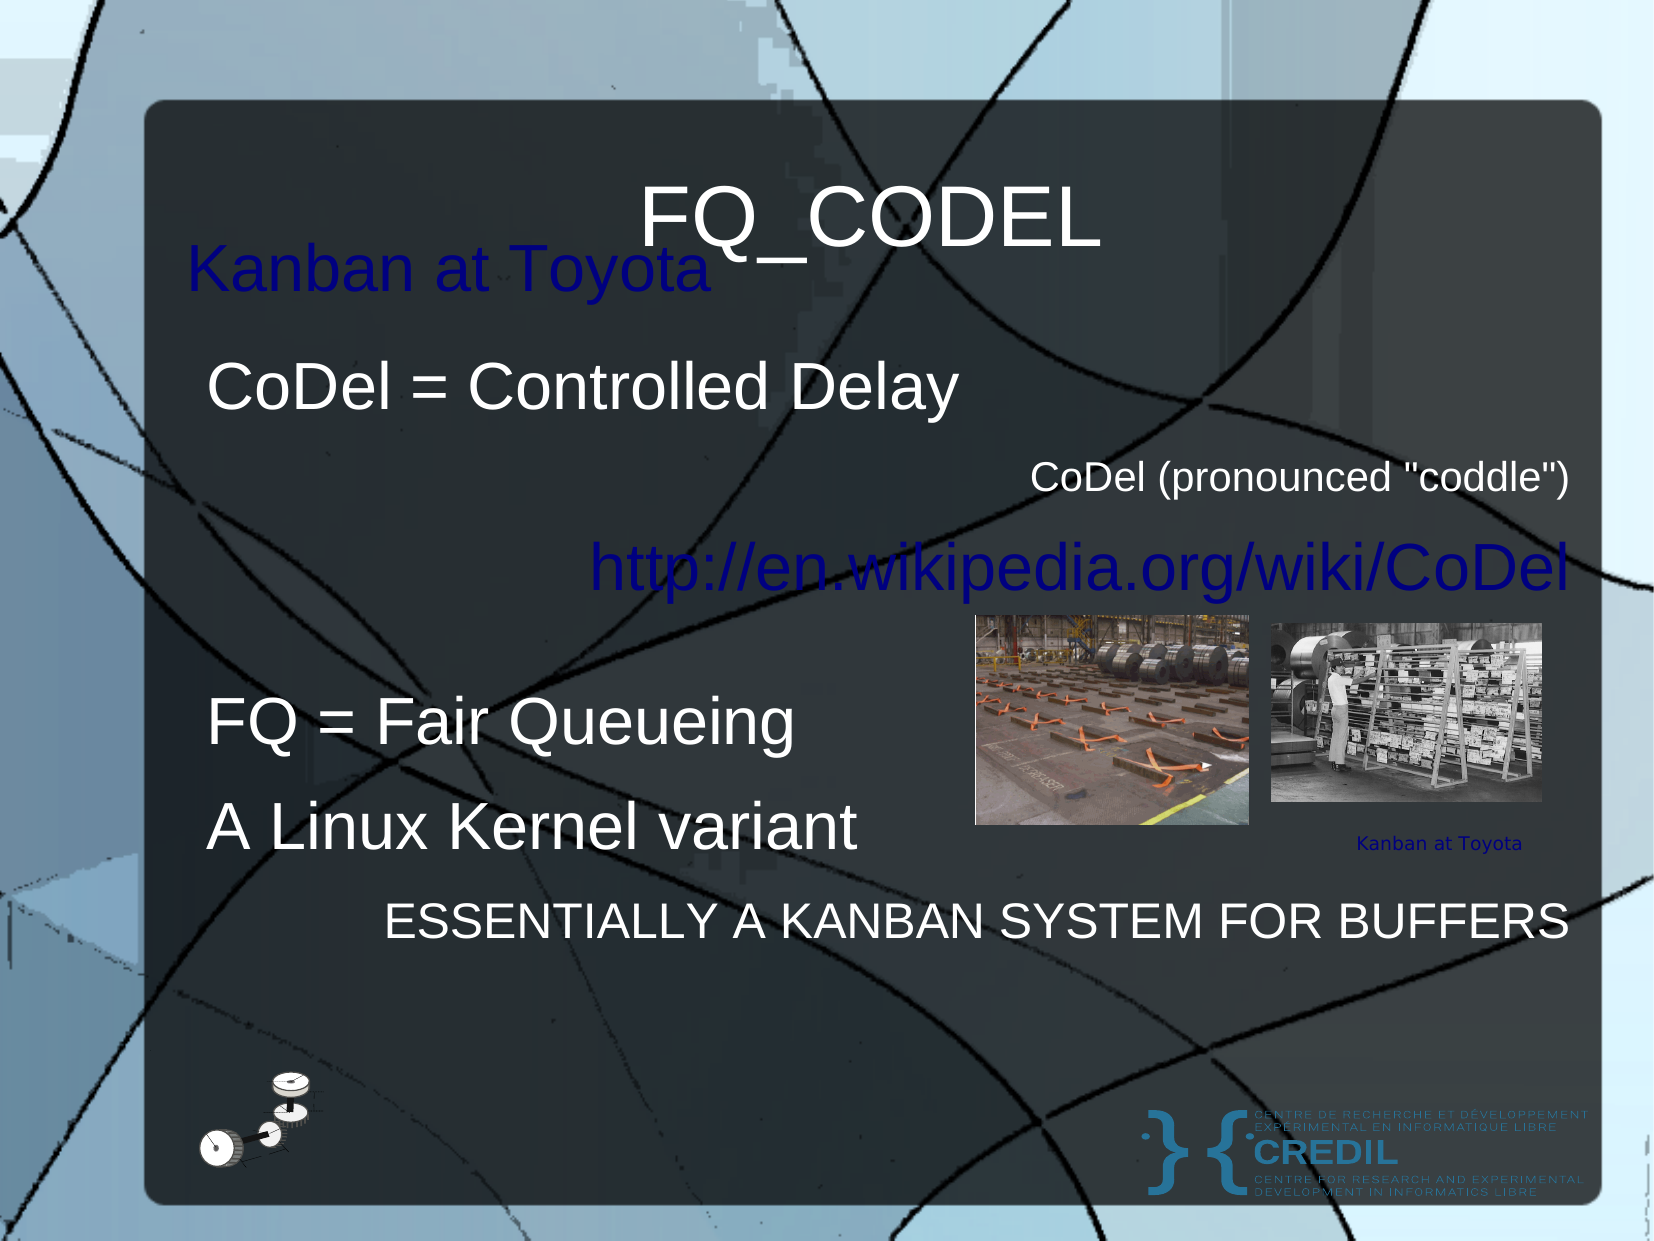

# FQ_CODEL
Kanban at Toyota
CoDel = Controlled Delay
CoDel (pronounced "coddle")
http://en.wikipedia.org/wiki/CoDel
FQ = Fair Queueing
A Linux Kernel variant
ESSENTIALLY A KANBAN SYSTEM FOR BUFFERS
Kanban at Toyota